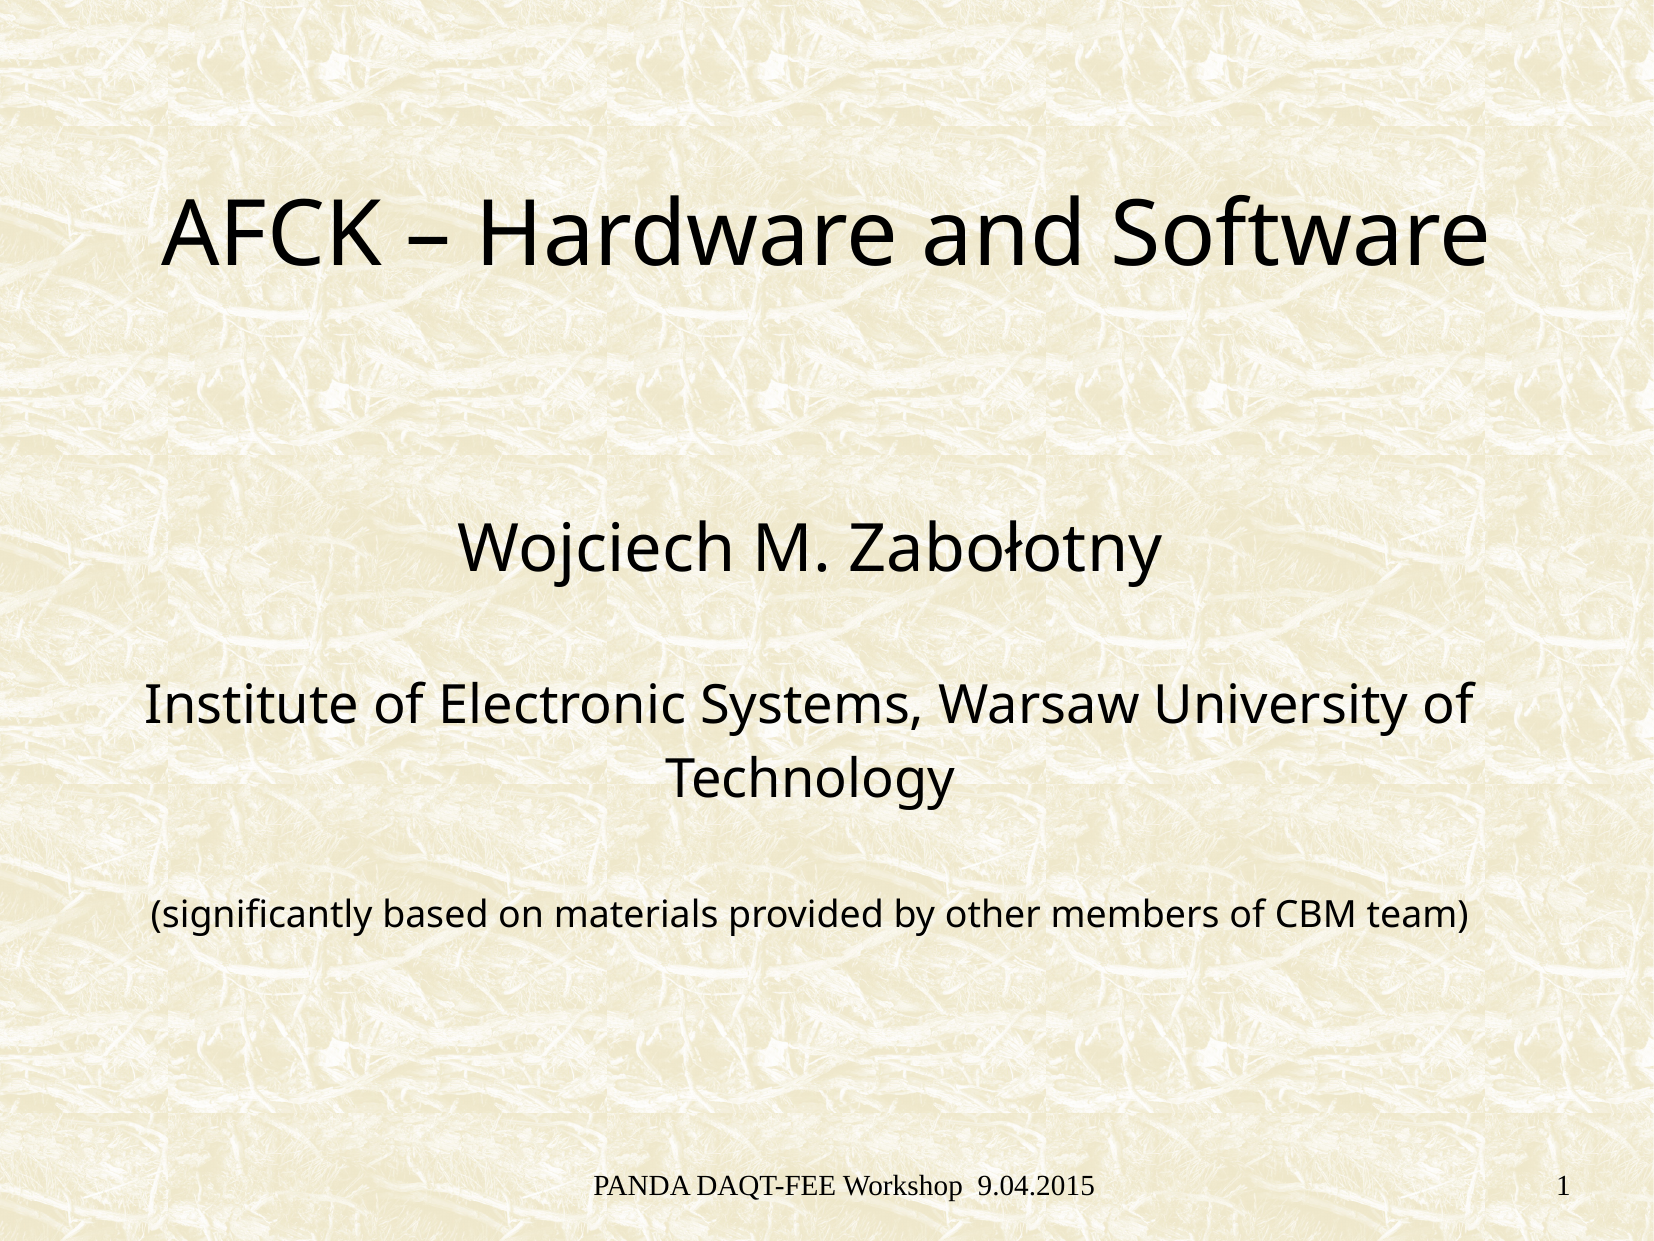

# AFCK – Hardware and Software
Wojciech M. Zabołotny
Institute of Electronic Systems, Warsaw University of Technology
(significantly based on materials provided by other members of CBM team)
PANDA DAQT-FEE Workshop 9.04.2015
1